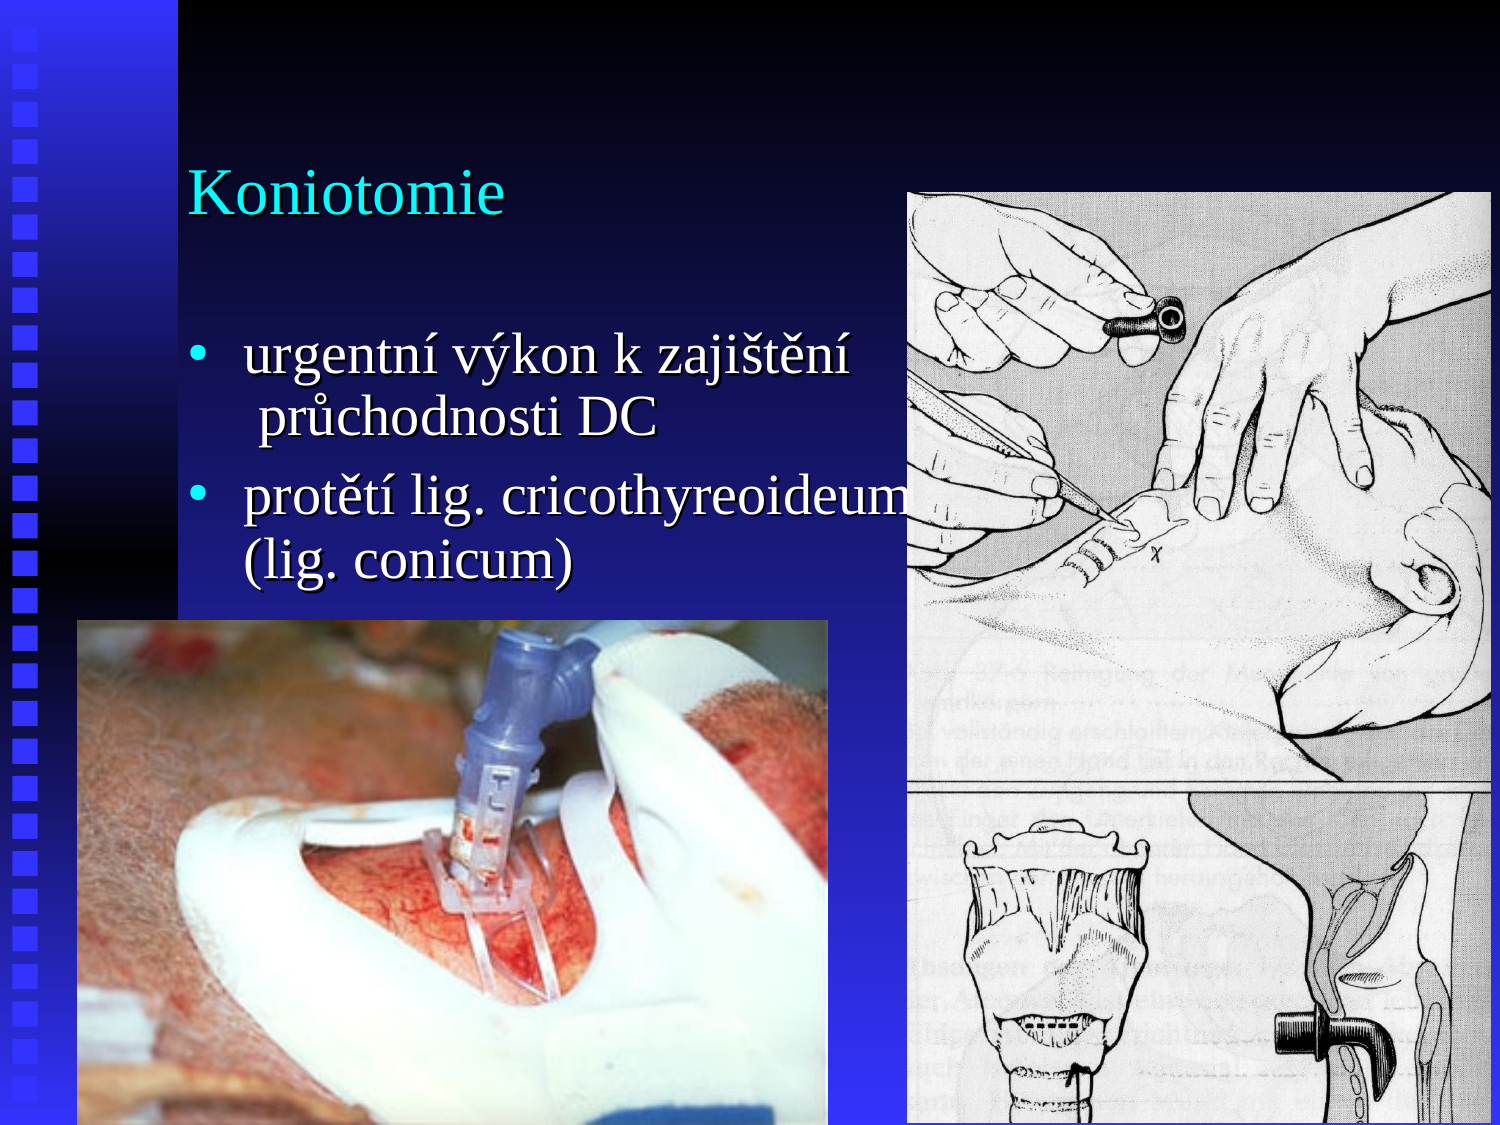

# Koniotomie
urgentní výkon k zajištění
 průchodnosti DC
protětí lig. cricothyreoideum
(lig. conicum)